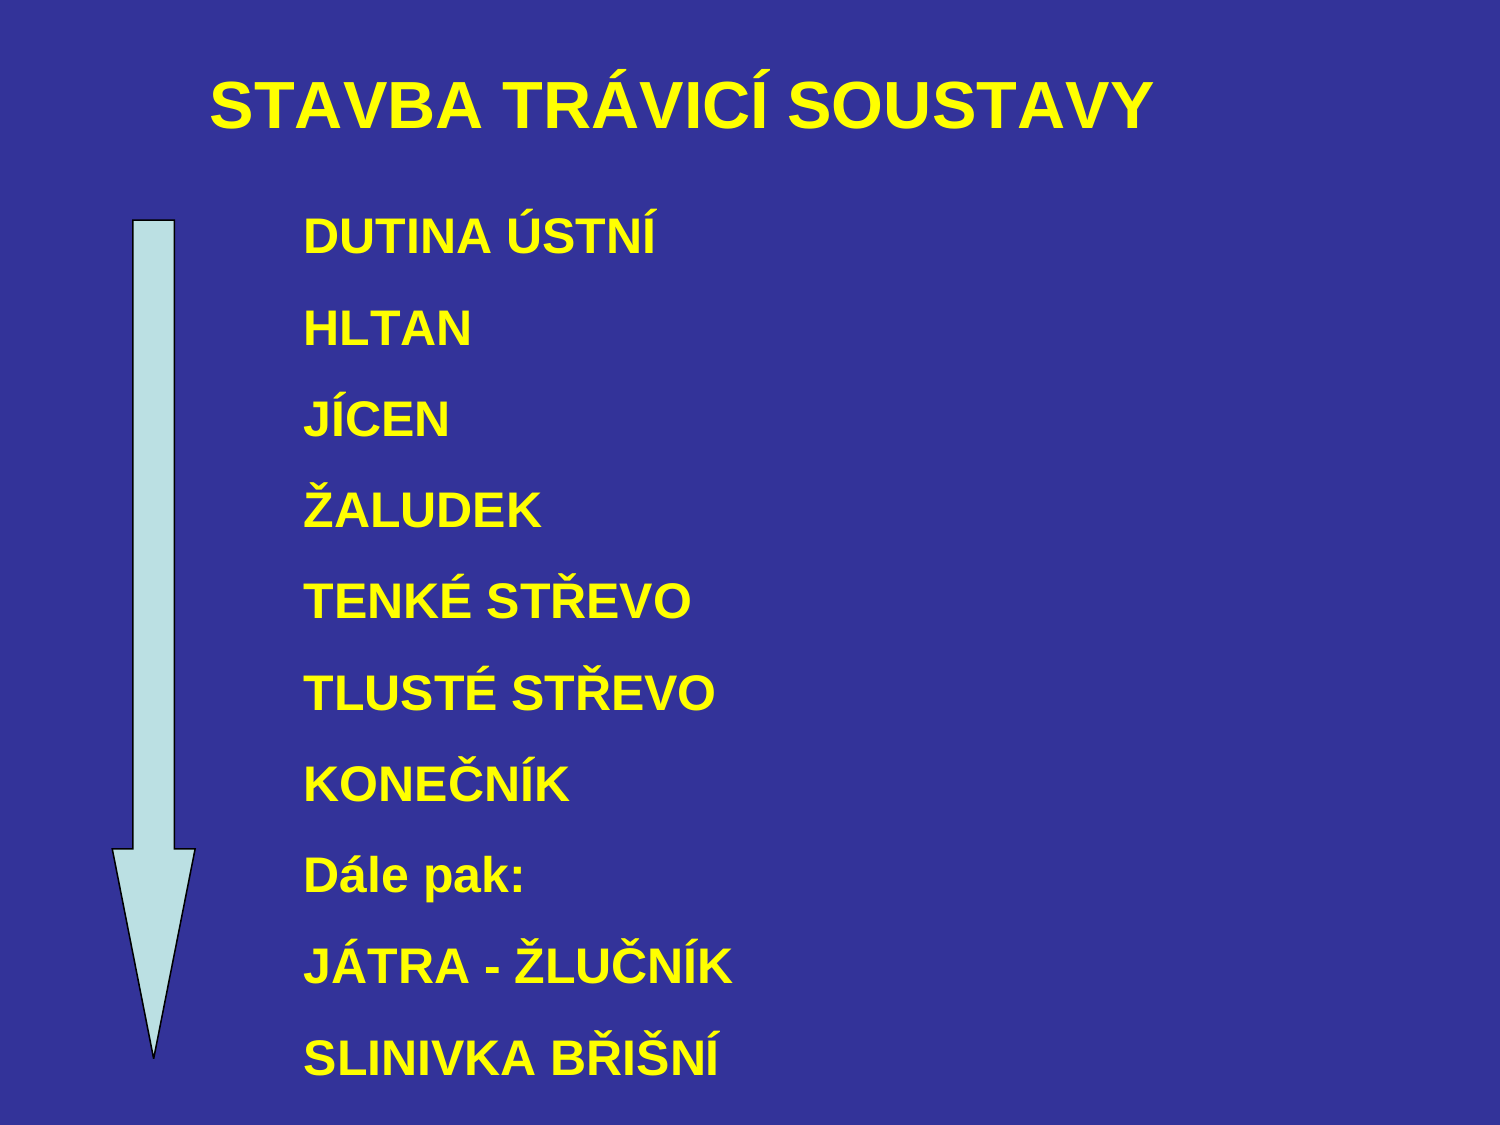

STAVBA TRÁVICÍ SOUSTAVY
DUTINA ÚSTNÍ
HLTAN
JÍCEN
ŽALUDEK
TENKÉ STŘEVO
TLUSTÉ STŘEVO
KONEČNÍK
Dále pak:
JÁTRA - ŽLUČNÍK
SLINIVKA BŘIŠNÍ